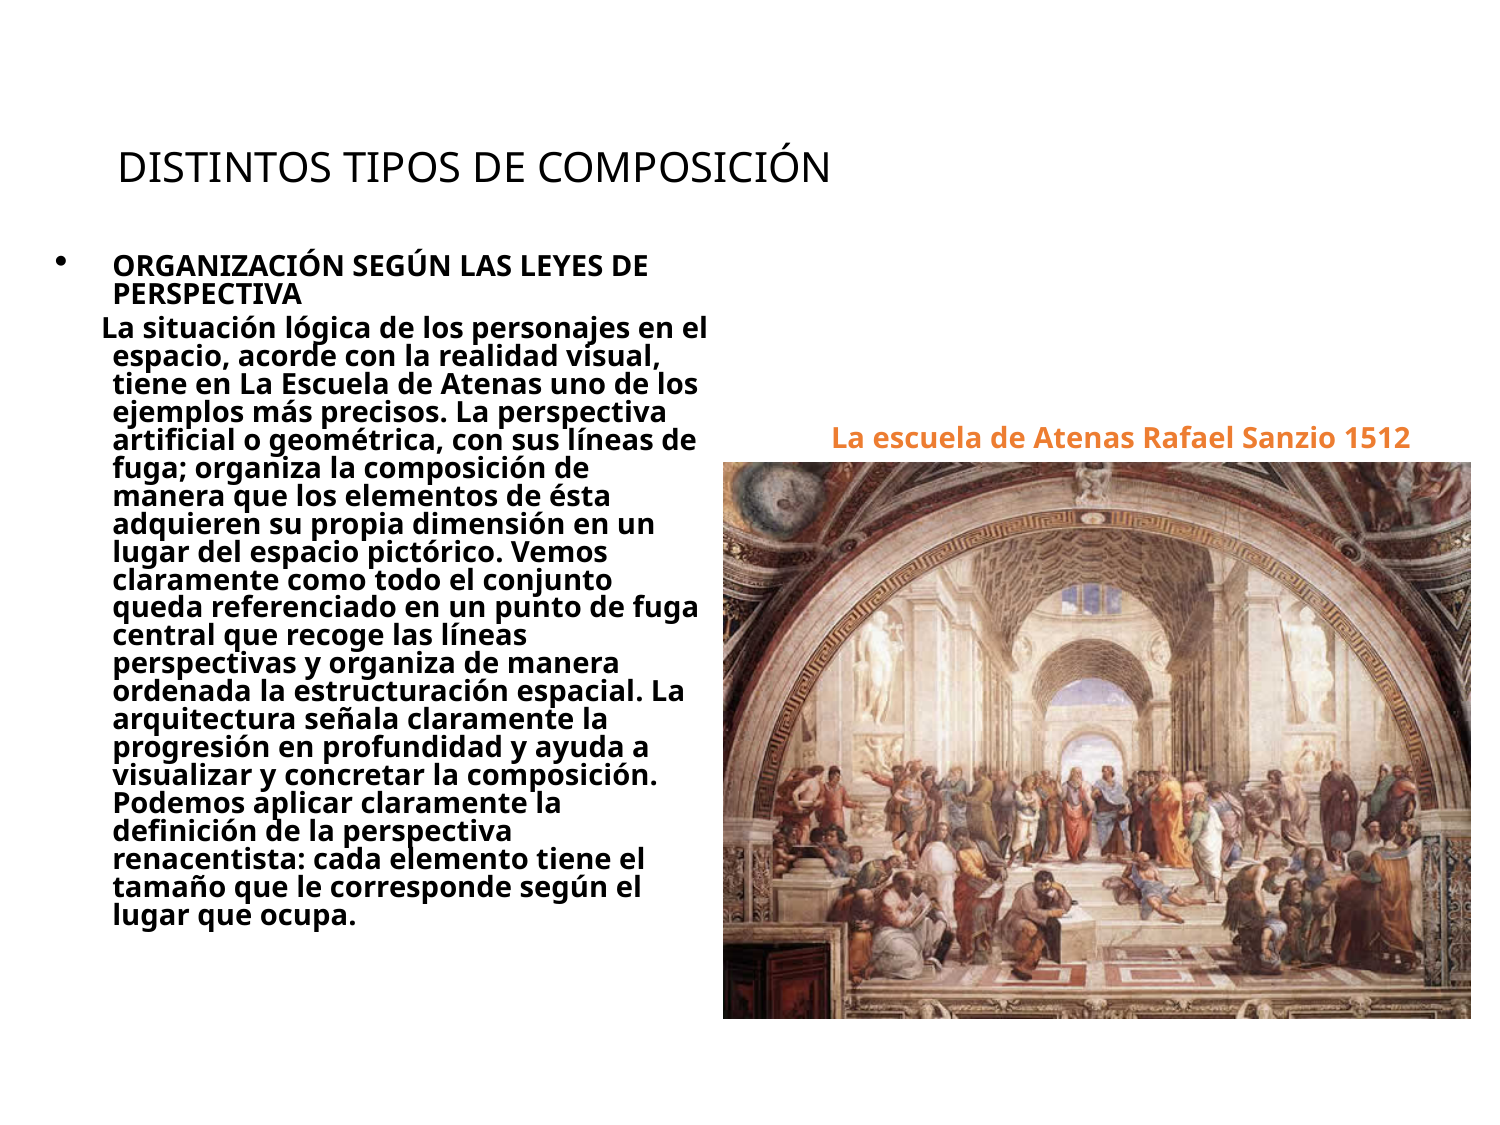

DISTINTOS TIPOS DE COMPOSICIÓN
ORGANIZACIÓN SEGÚN LAS LEYES DE PERSPECTIVA
 La situación lógica de los personajes en el espacio, acorde con la realidad visual, tiene en La Escuela de Atenas uno de los ejemplos más precisos. La perspectiva artificial o geométrica, con sus líneas de fuga; organiza la composición de manera que los elementos de ésta adquieren su propia dimensión en un lugar del espacio pictórico. Vemos claramente como todo el conjunto queda referenciado en un punto de fuga central que recoge las líneas perspectivas y organiza de manera ordenada la estructuración espacial. La arquitectura señala claramente la progresión en profundidad y ayuda a visualizar y concretar la composición. Podemos aplicar claramente la definición de la perspectiva renacentista: cada elemento tiene el tamaño que le corresponde según el lugar que ocupa.
La escuela de Atenas Rafael Sanzio 1512